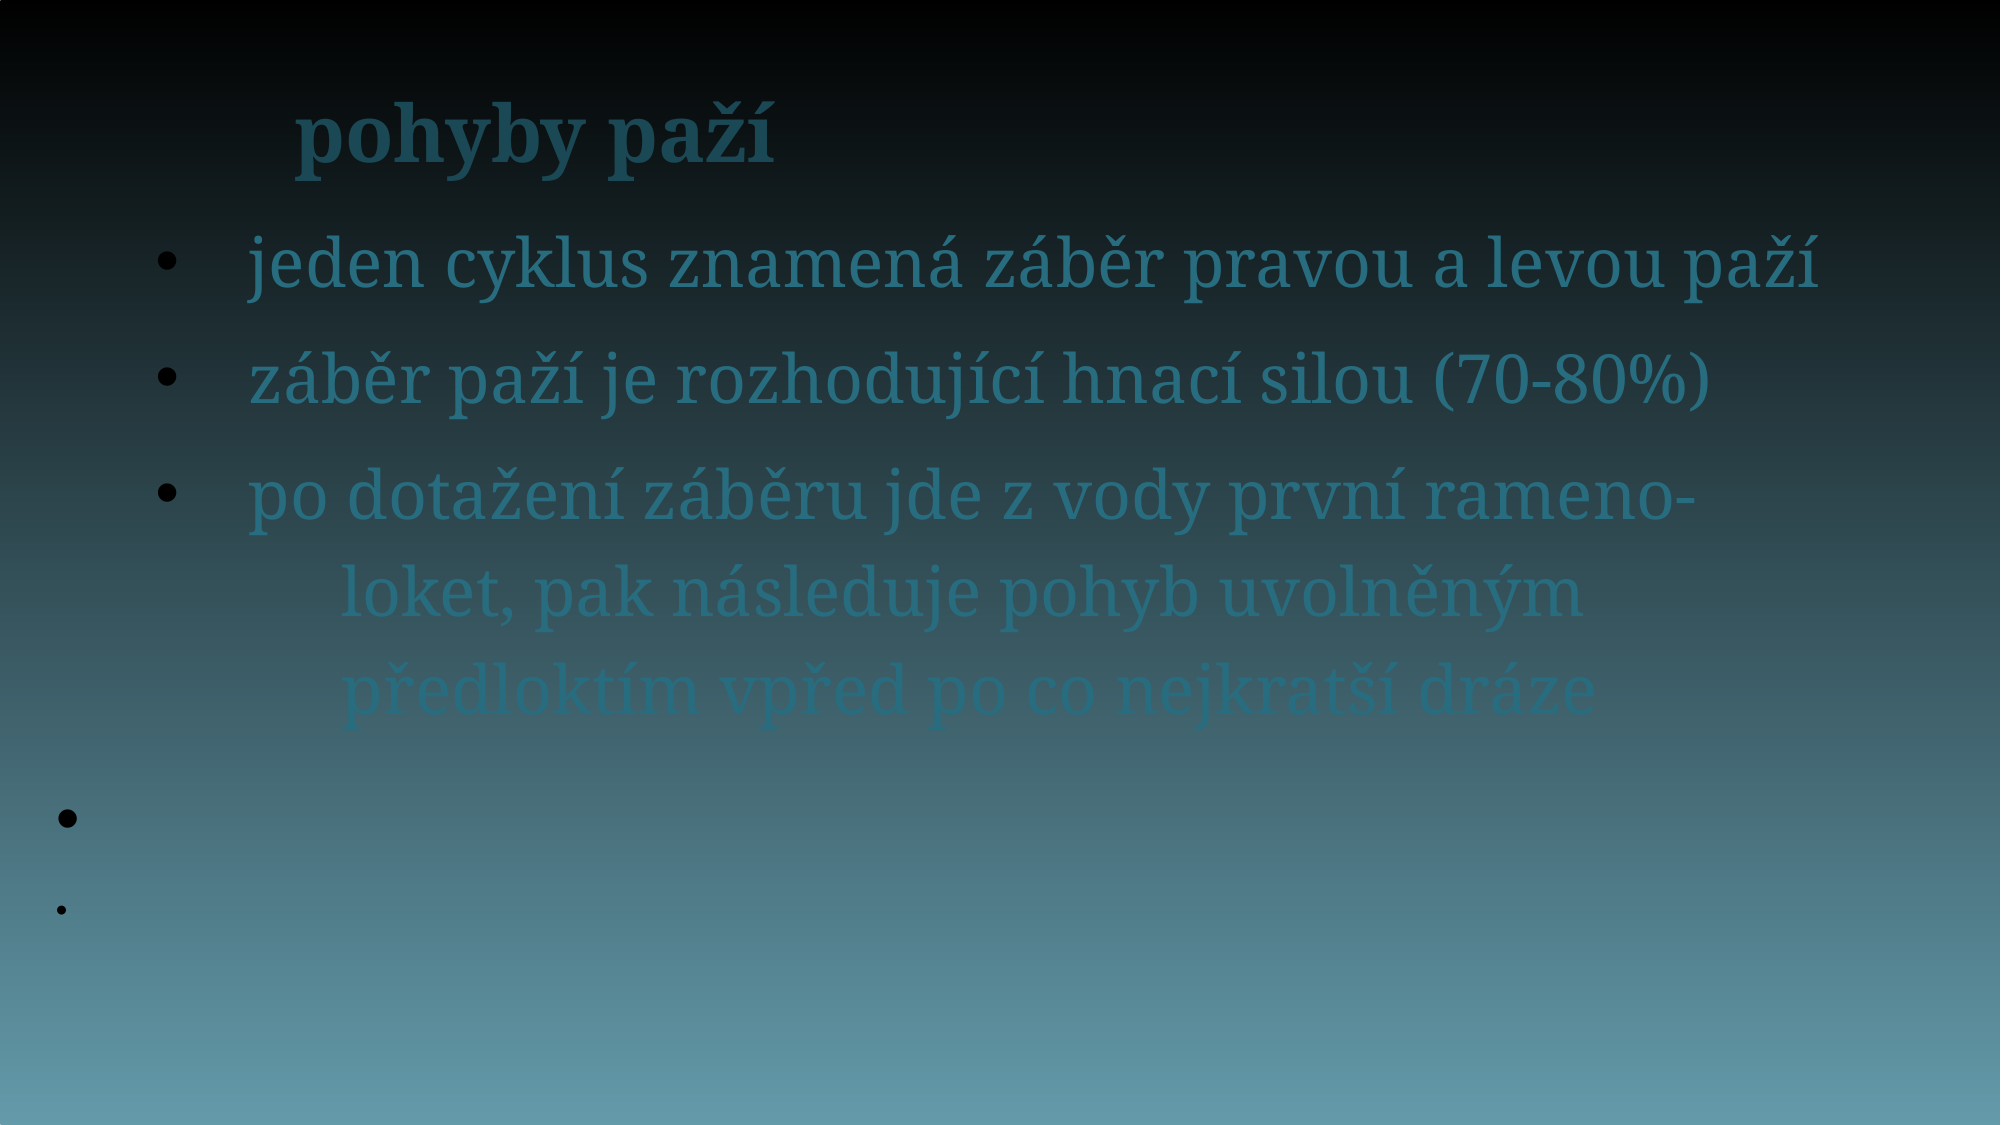

# pohyby paží
jeden cyklus znamená záběr pravou a levou paží
záběr paží je rozhodující hnací silou (70-80%)
po dotažení záběru jde z vody první rameno-loket, pak následuje pohyb uvolněným předloktím vpřed po co nejkratší dráze